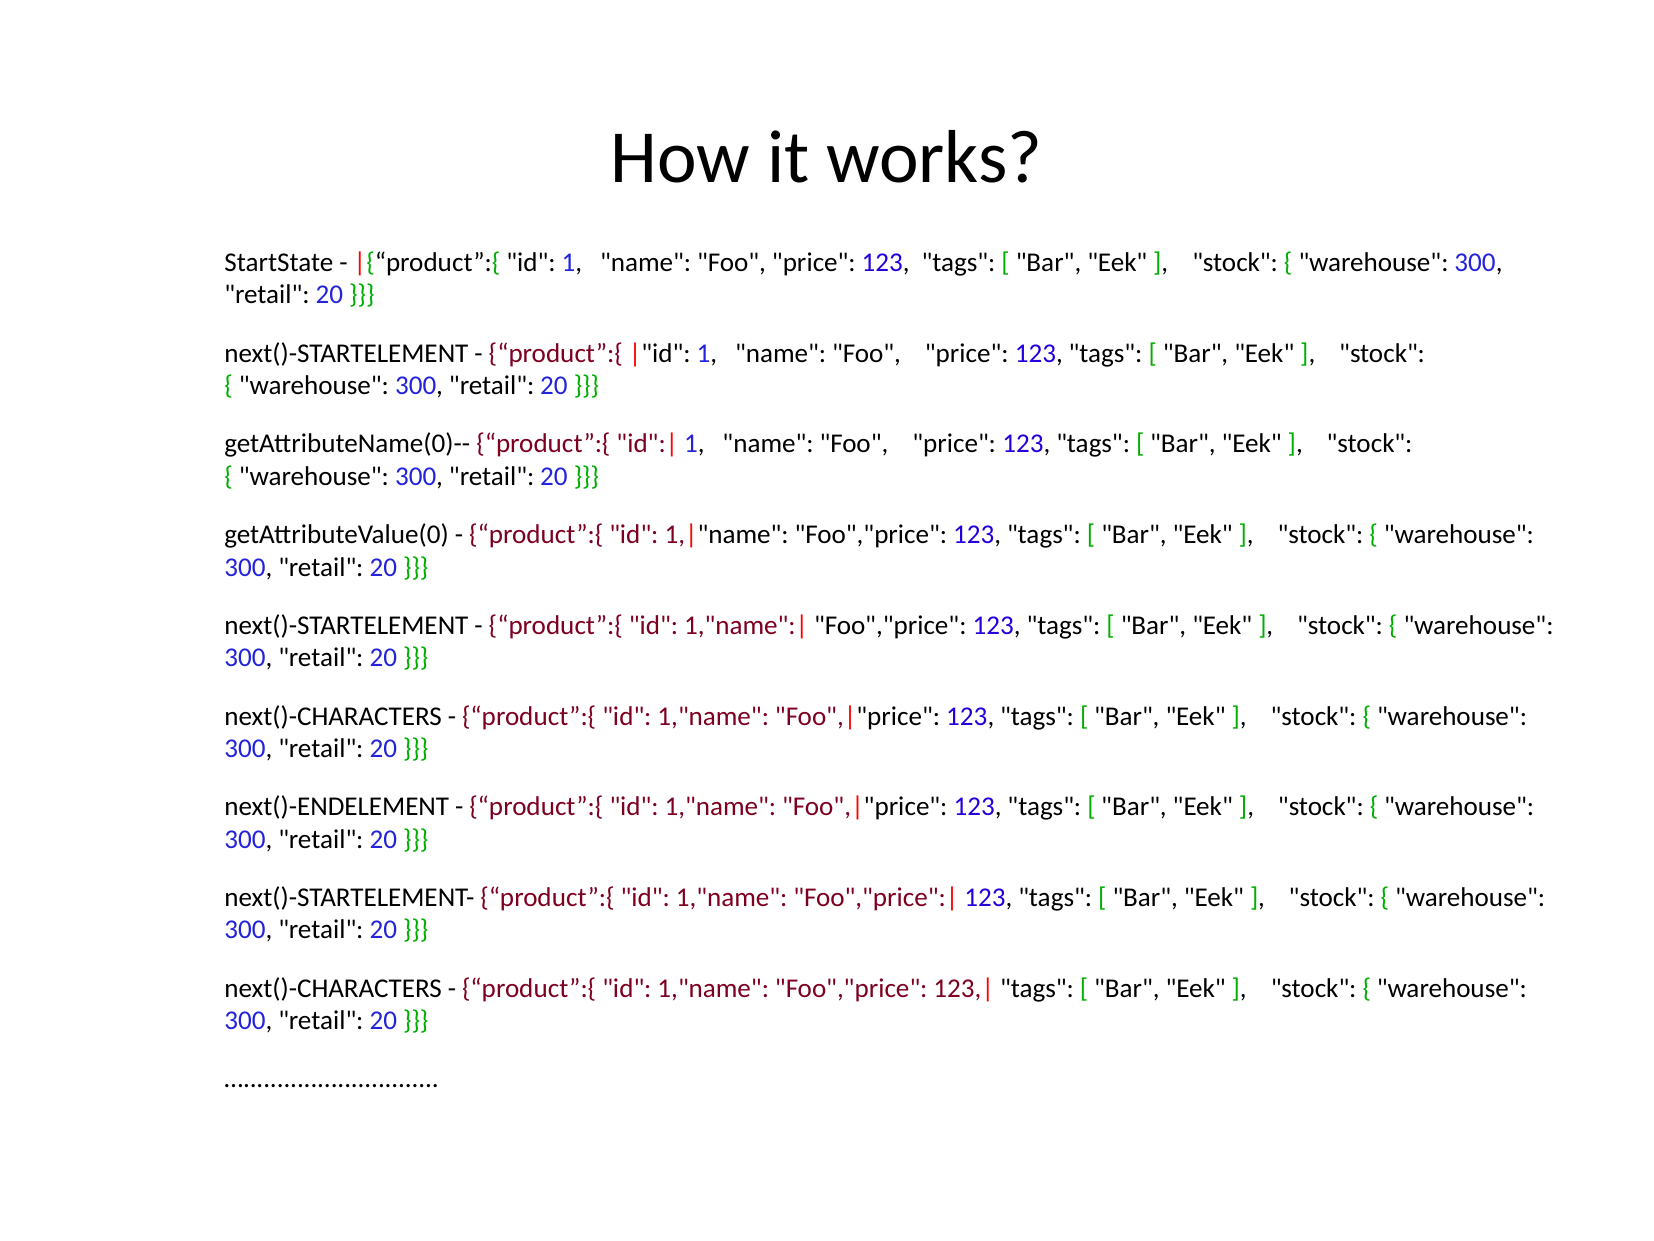

# How it works?
StartState - |{“product”:{ "id": 1, "name": "Foo", "price": 123, "tags": [ "Bar", "Eek" ], "stock": { "warehouse": 300, "retail": 20 }}}
next()-STARTELEMENT - {“product”:{ |"id": 1, "name": "Foo", "price": 123, "tags": [ "Bar", "Eek" ], "stock": { "warehouse": 300, "retail": 20 }}}
getAttributeName(0)-- {“product”:{ "id":| 1, "name": "Foo", "price": 123, "tags": [ "Bar", "Eek" ], "stock": { "warehouse": 300, "retail": 20 }}}
getAttributeValue(0) - {“product”:{ "id": 1,|"name": "Foo","price": 123, "tags": [ "Bar", "Eek" ], "stock": { "warehouse": 300, "retail": 20 }}}
next()-STARTELEMENT - {“product”:{ "id": 1,"name":| "Foo","price": 123, "tags": [ "Bar", "Eek" ], "stock": { "warehouse": 300, "retail": 20 }}}
next()-CHARACTERS - {“product”:{ "id": 1,"name": "Foo",|"price": 123, "tags": [ "Bar", "Eek" ], "stock": { "warehouse": 300, "retail": 20 }}}
next()-ENDELEMENT - {“product”:{ "id": 1,"name": "Foo",|"price": 123, "tags": [ "Bar", "Eek" ], "stock": { "warehouse": 300, "retail": 20 }}}
next()-STARTELEMENT- {“product”:{ "id": 1,"name": "Foo","price":| 123, "tags": [ "Bar", "Eek" ], "stock": { "warehouse": 300, "retail": 20 }}}
next()-CHARACTERS - {“product”:{ "id": 1,"name": "Foo","price": 123,| "tags": [ "Bar", "Eek" ], "stock": { "warehouse": 300, "retail": 20 }}}
….............................